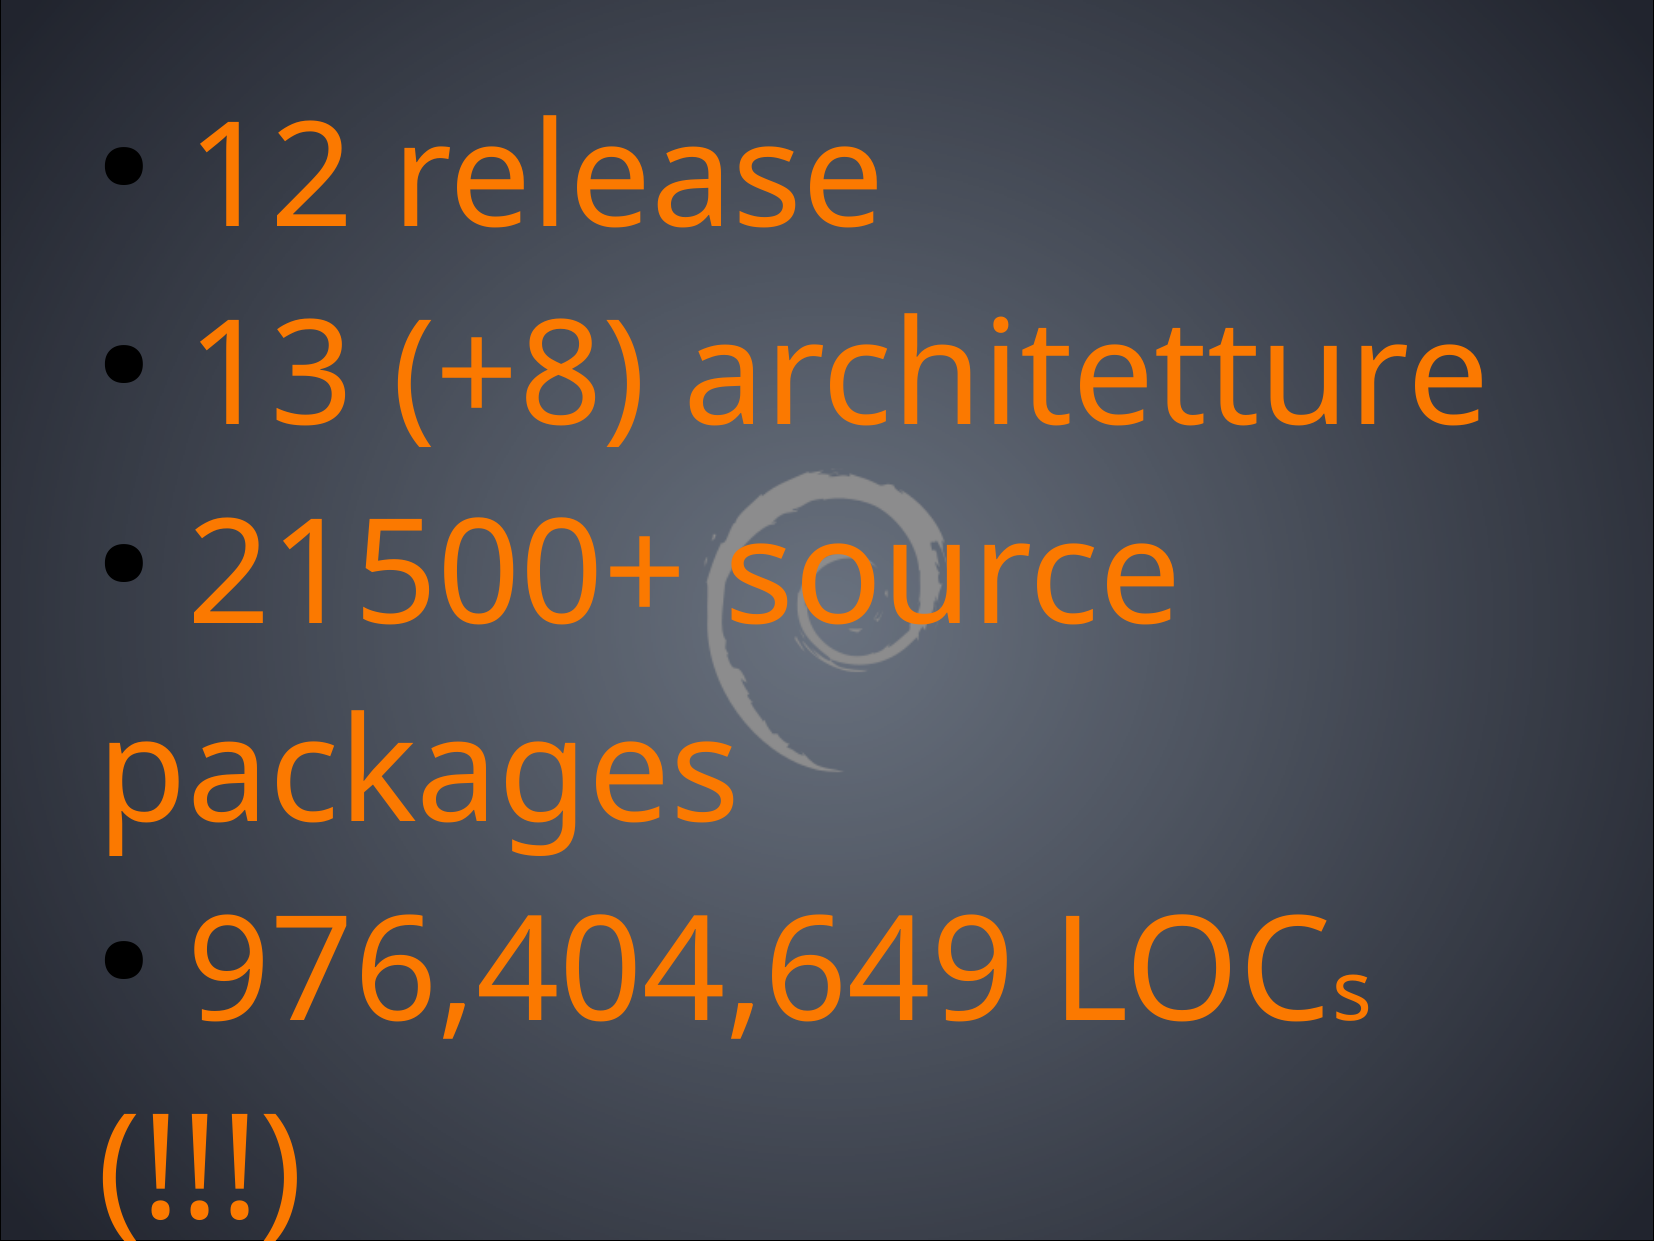

12 release
 13 (+8) architetture
 21500+ source packages
 976,404,649 LOCs (!!!)